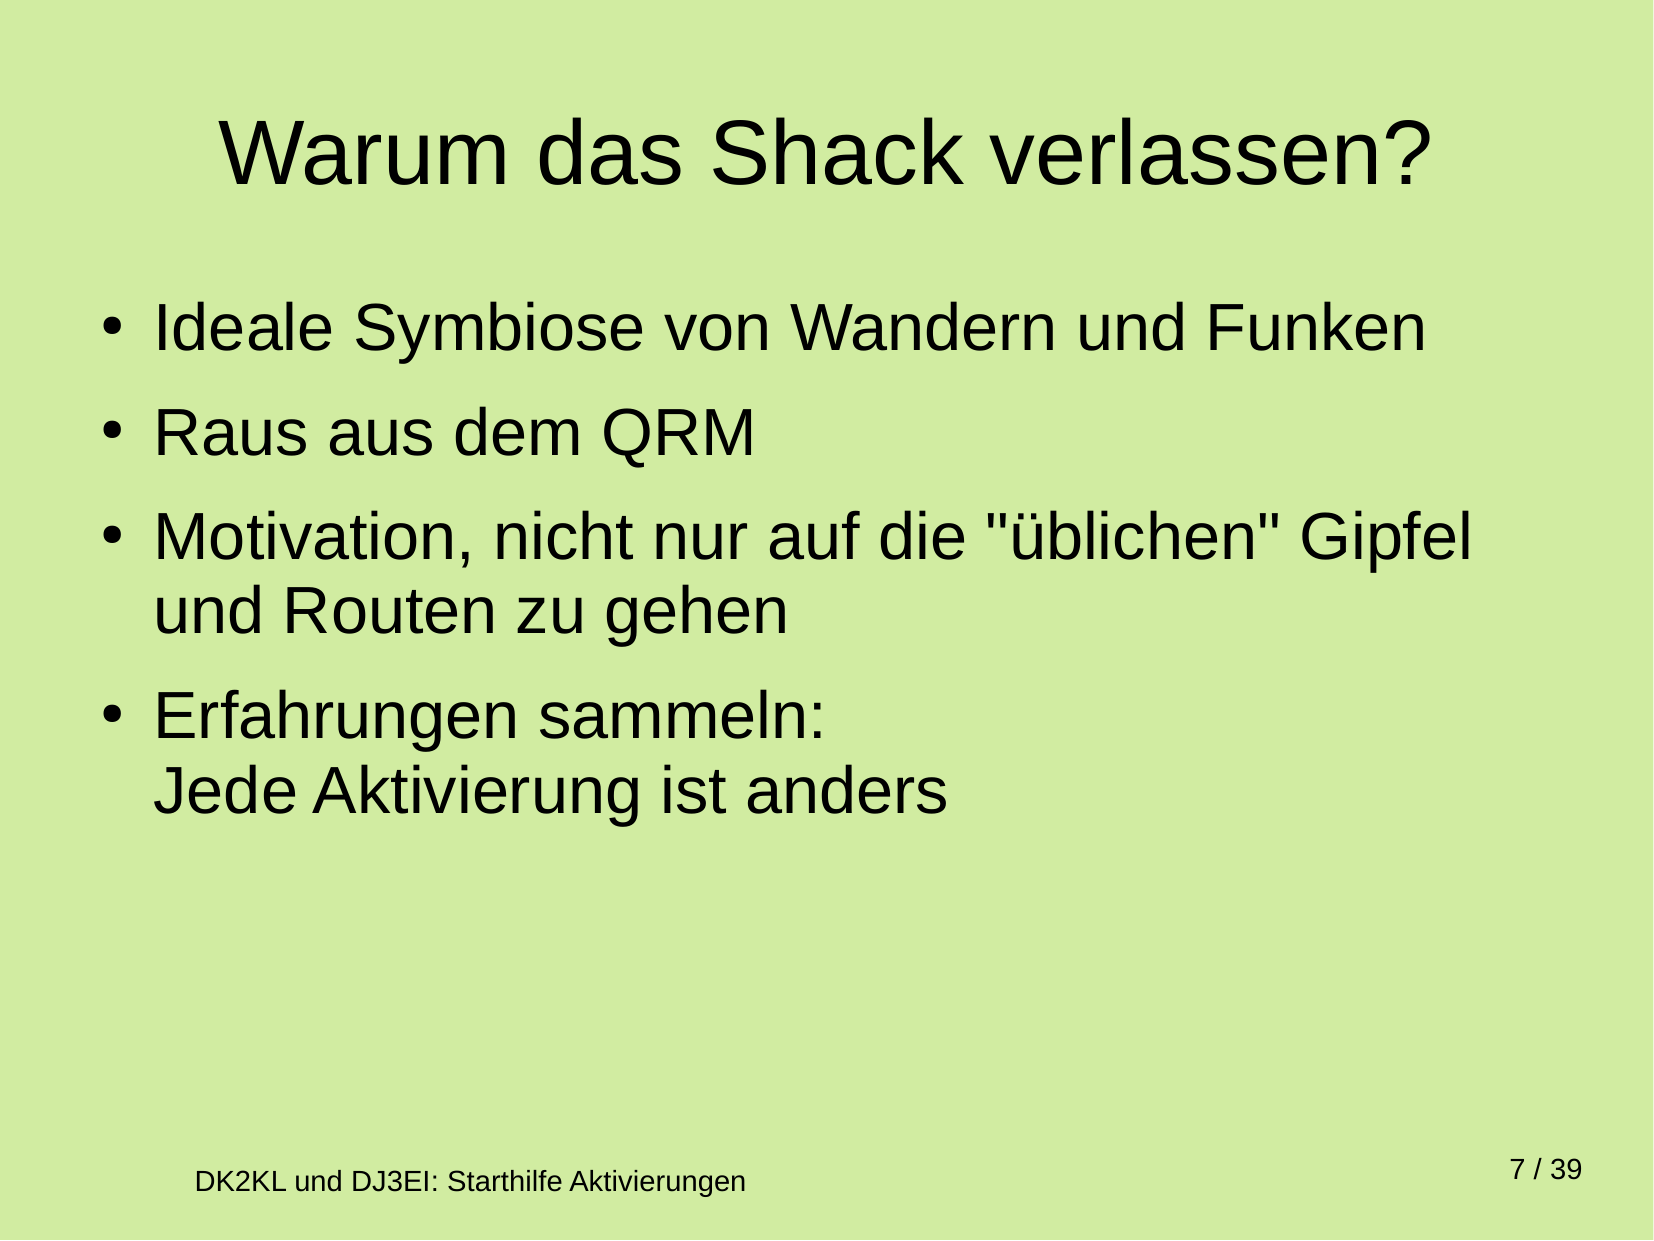

# Warum das Shack verlassen?
Ideale Symbiose von Wandern und Funken
Raus aus dem QRM
Motivation, nicht nur auf die "üblichen" Gipfel und Routen zu gehen
Erfahrungen sammeln:
Jede Aktivierung ist anders